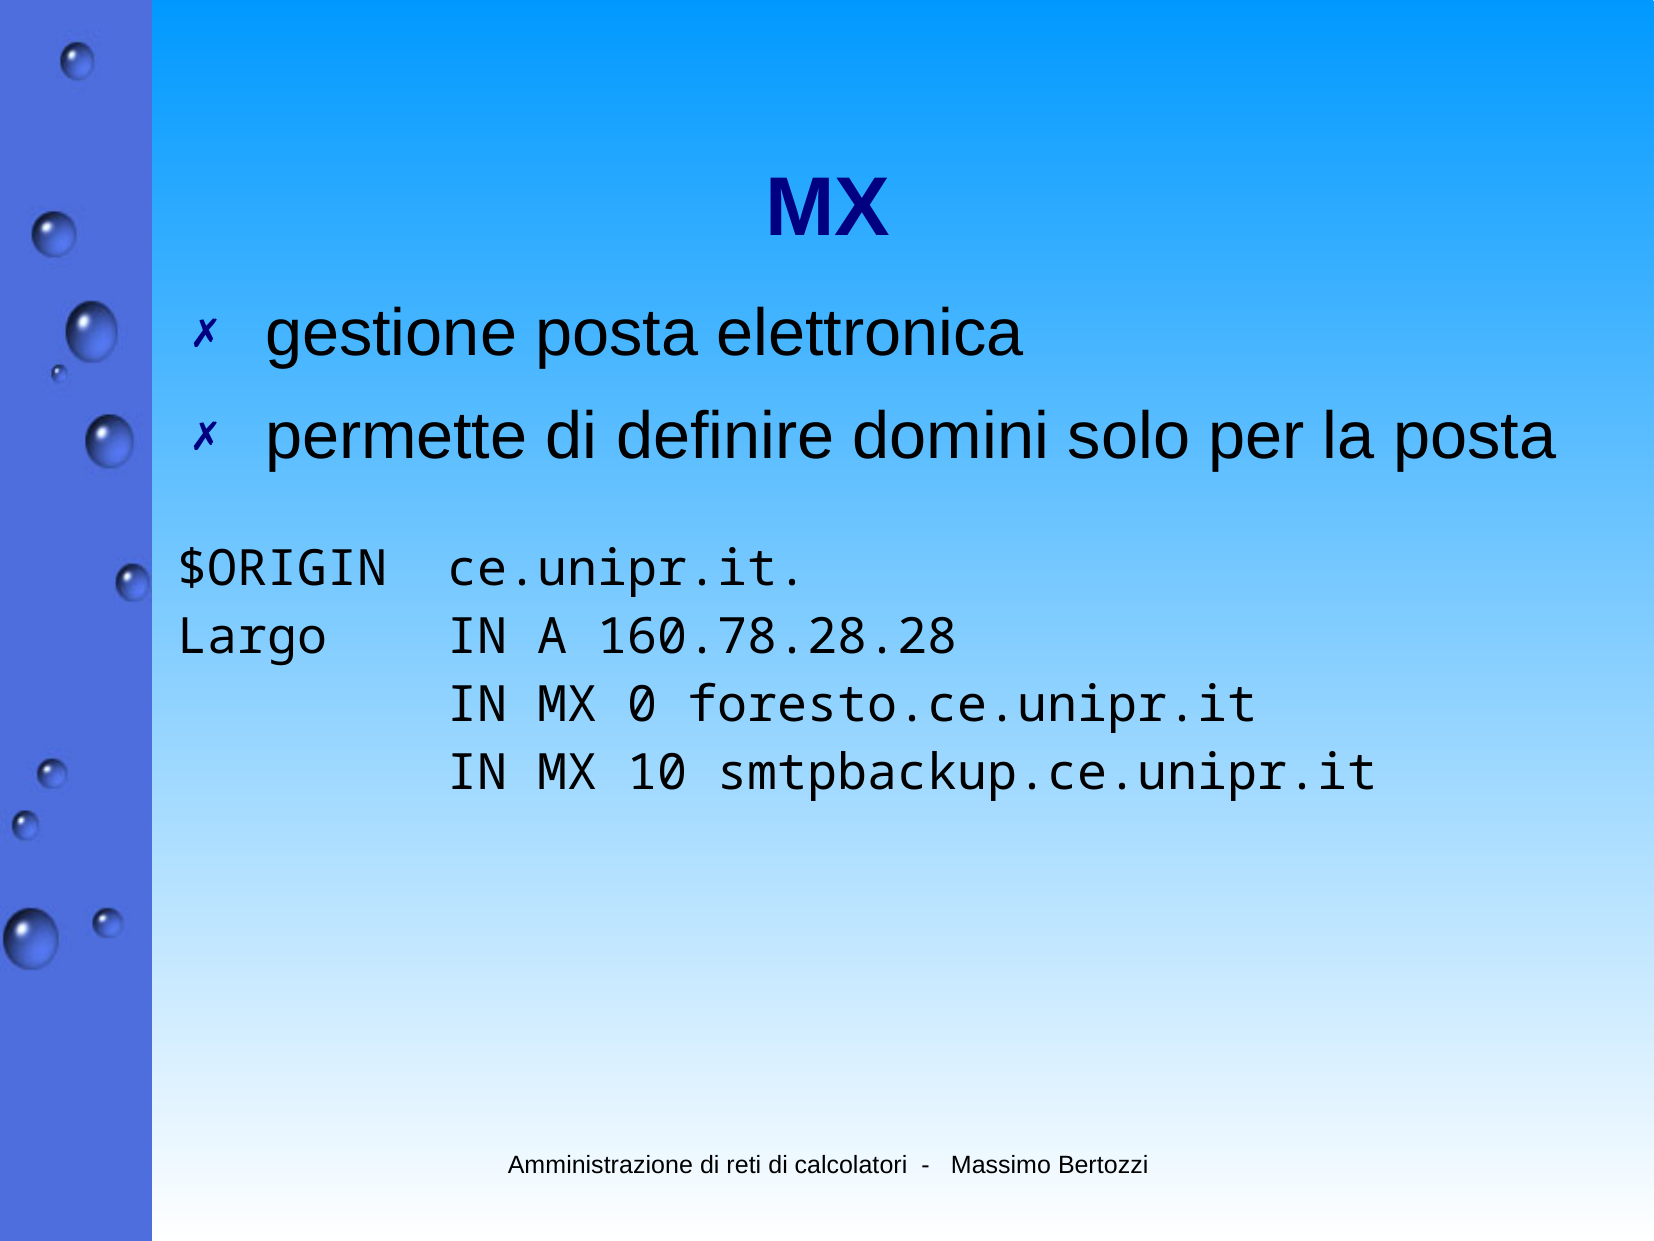

# MX
gestione posta elettronica
permette di definire domini solo per la posta
$ORIGIN ce.unipr.it.
Largo IN A 160.78.28.28
 IN MX 0 foresto.ce.unipr.it
 IN MX 10 smtpbackup.ce.unipr.it